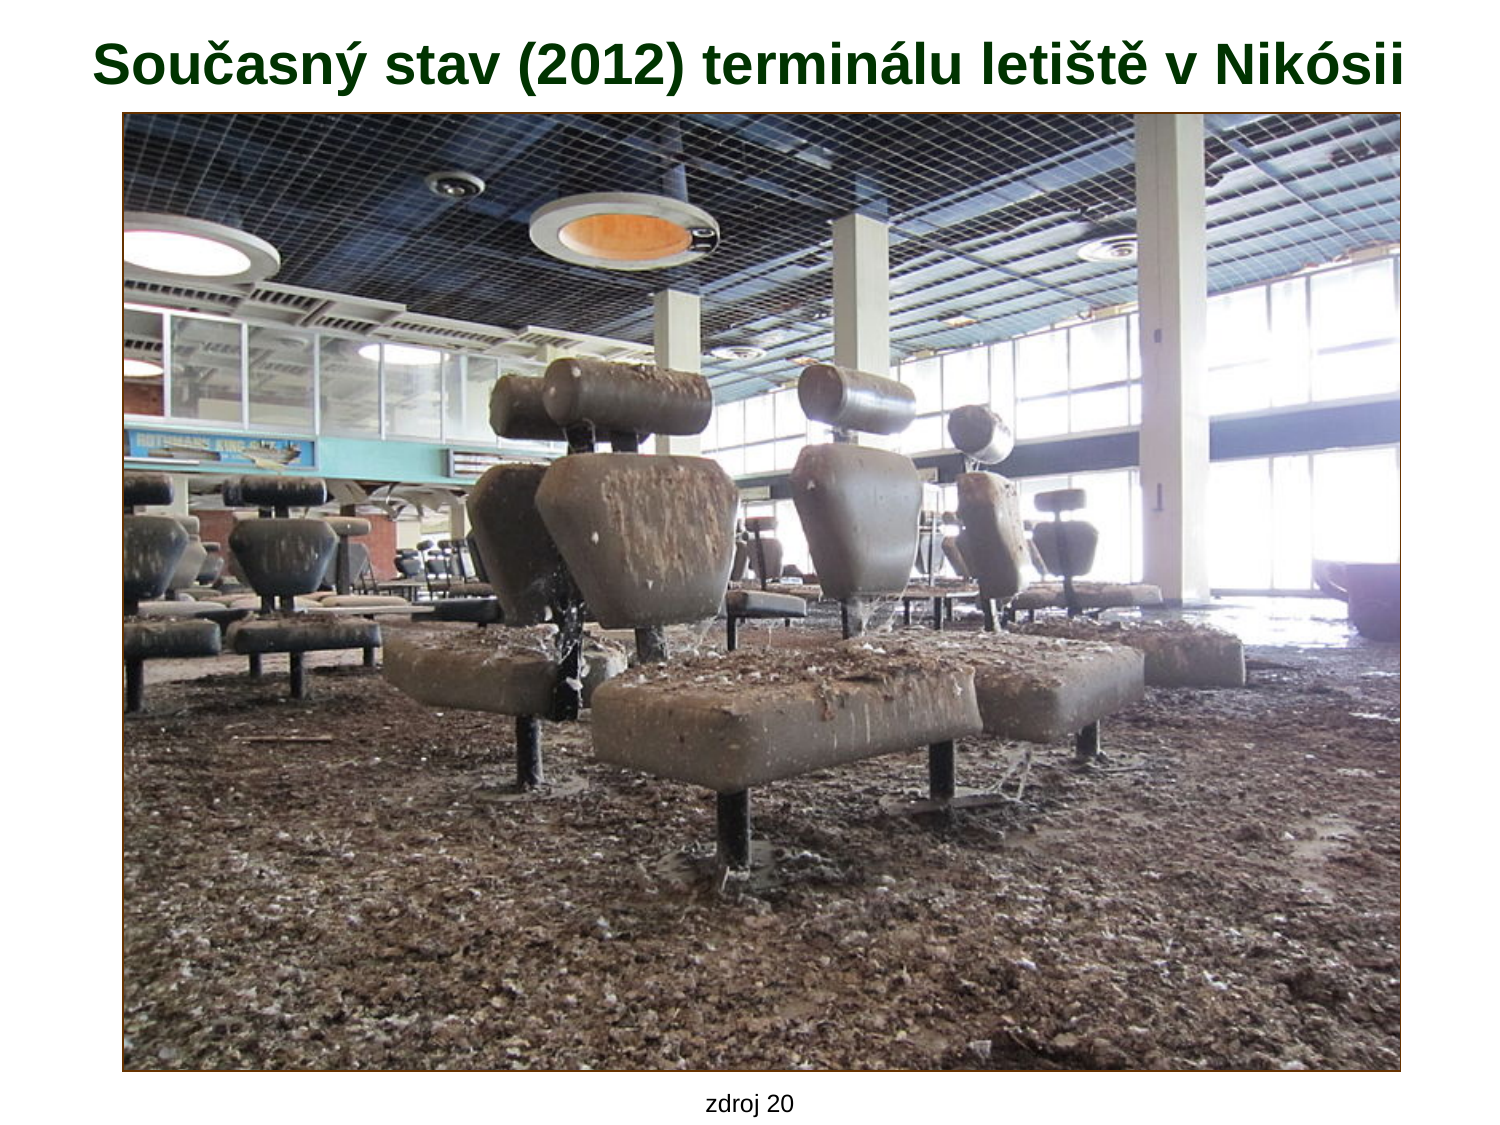

Současný stav (2012) terminálu letiště v Nikósii
zdroj 20